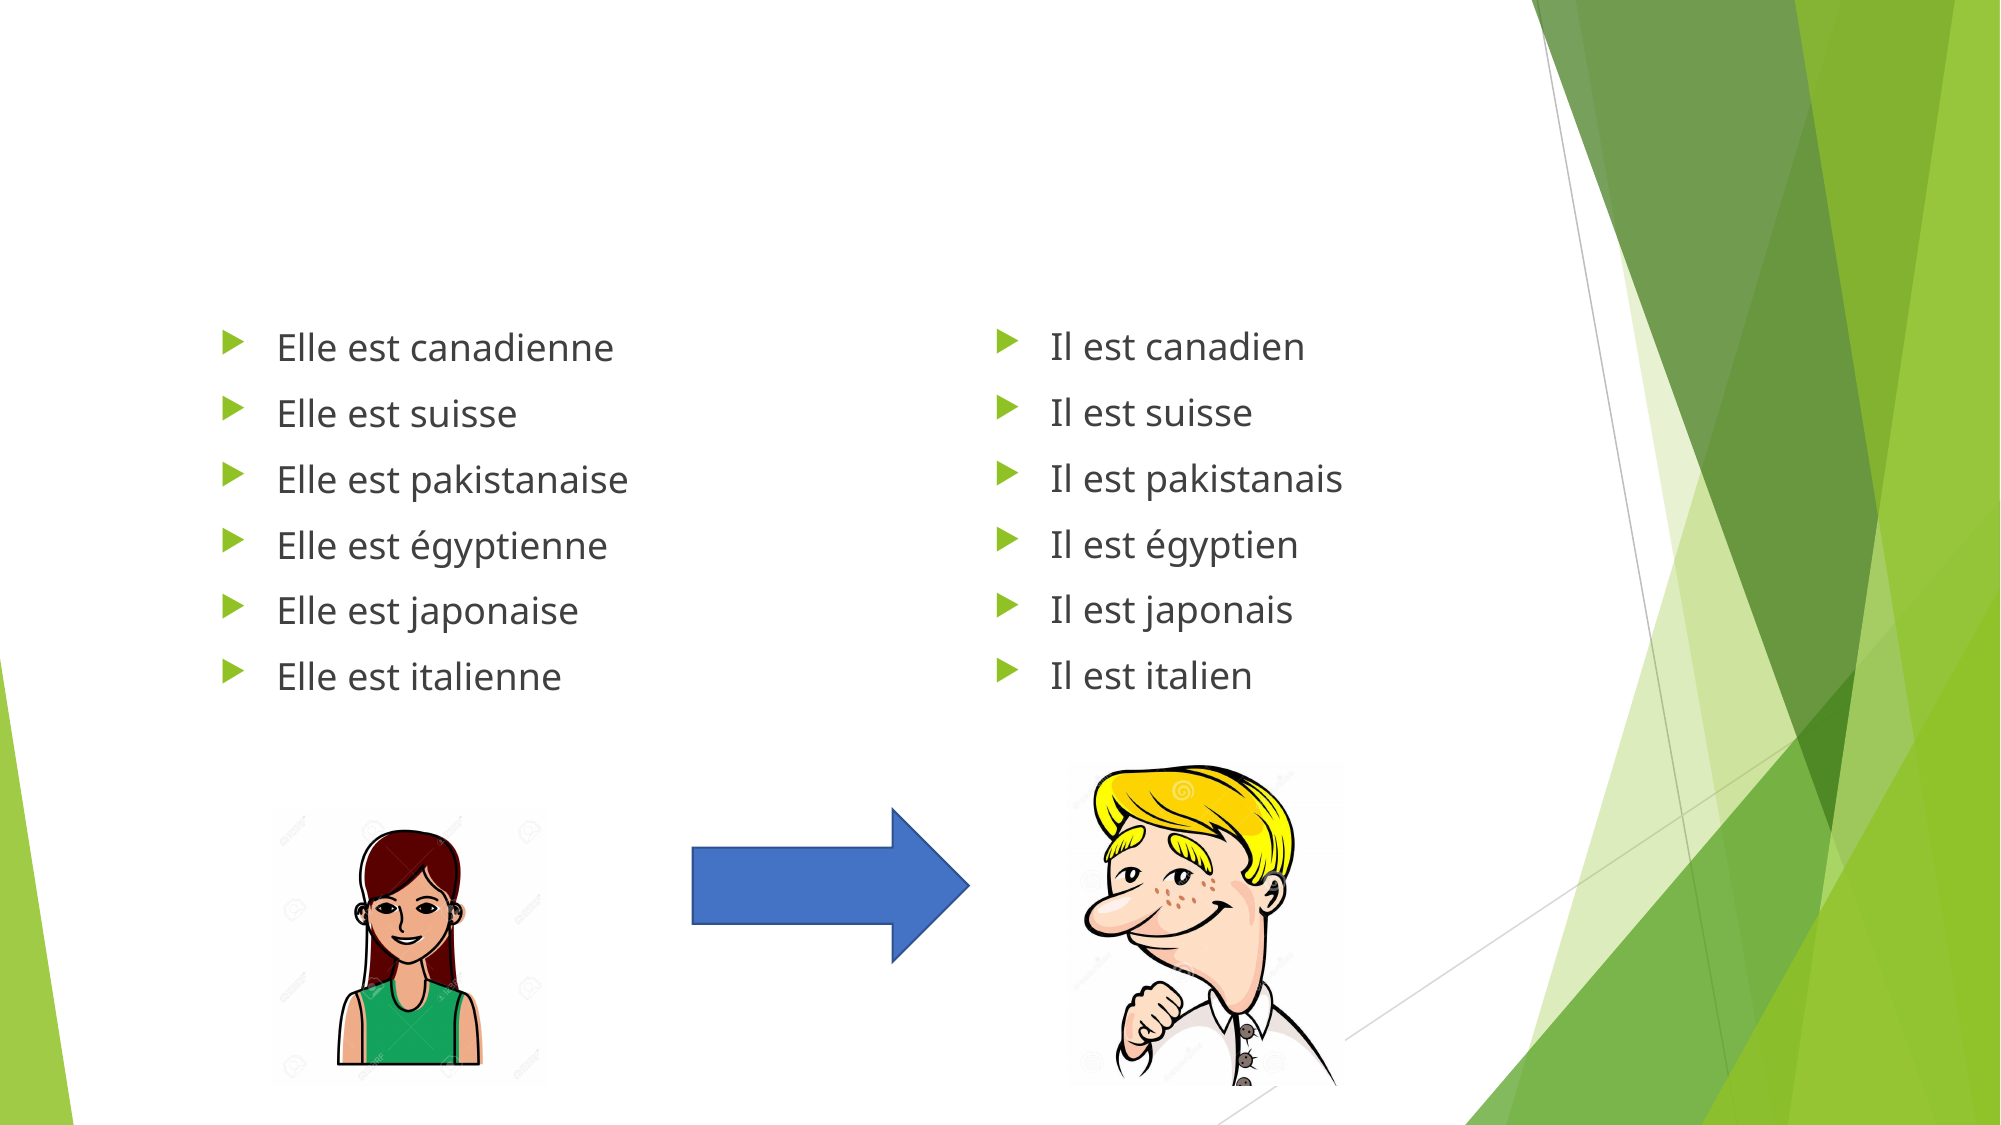

#
Il est canadien
Il est suisse
Il est pakistanais
Il est égyptien
Il est japonais
Il est italien
Elle est canadienne
Elle est suisse
Elle est pakistanaise
Elle est égyptienne
Elle est japonaise
Elle est italienne